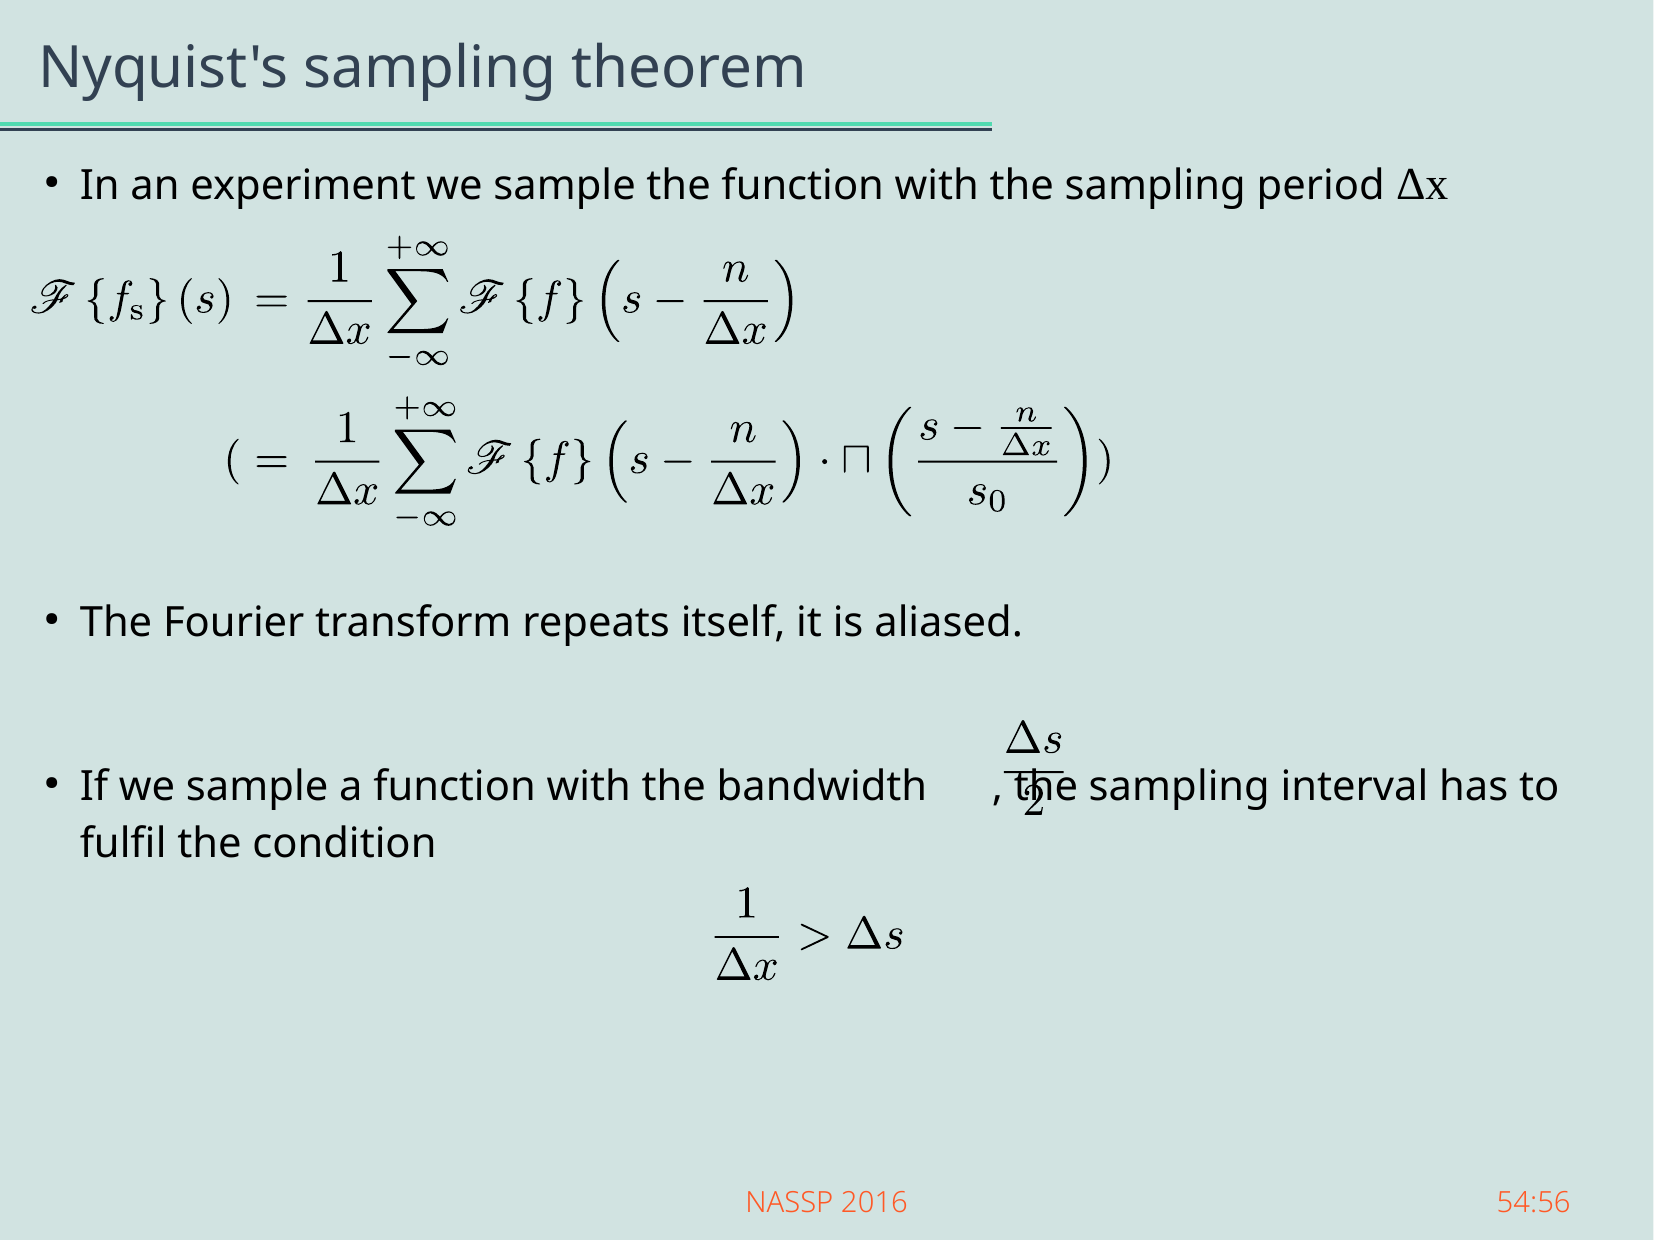

Nyquist's sampling theorem
In an experiment we sample the function with the sampling period Δx
The Fourier transform repeats itself, it is aliased.
If we sample a function with the bandwidth , the sampling interval has to fulfil the condition
NASSP 2016
54